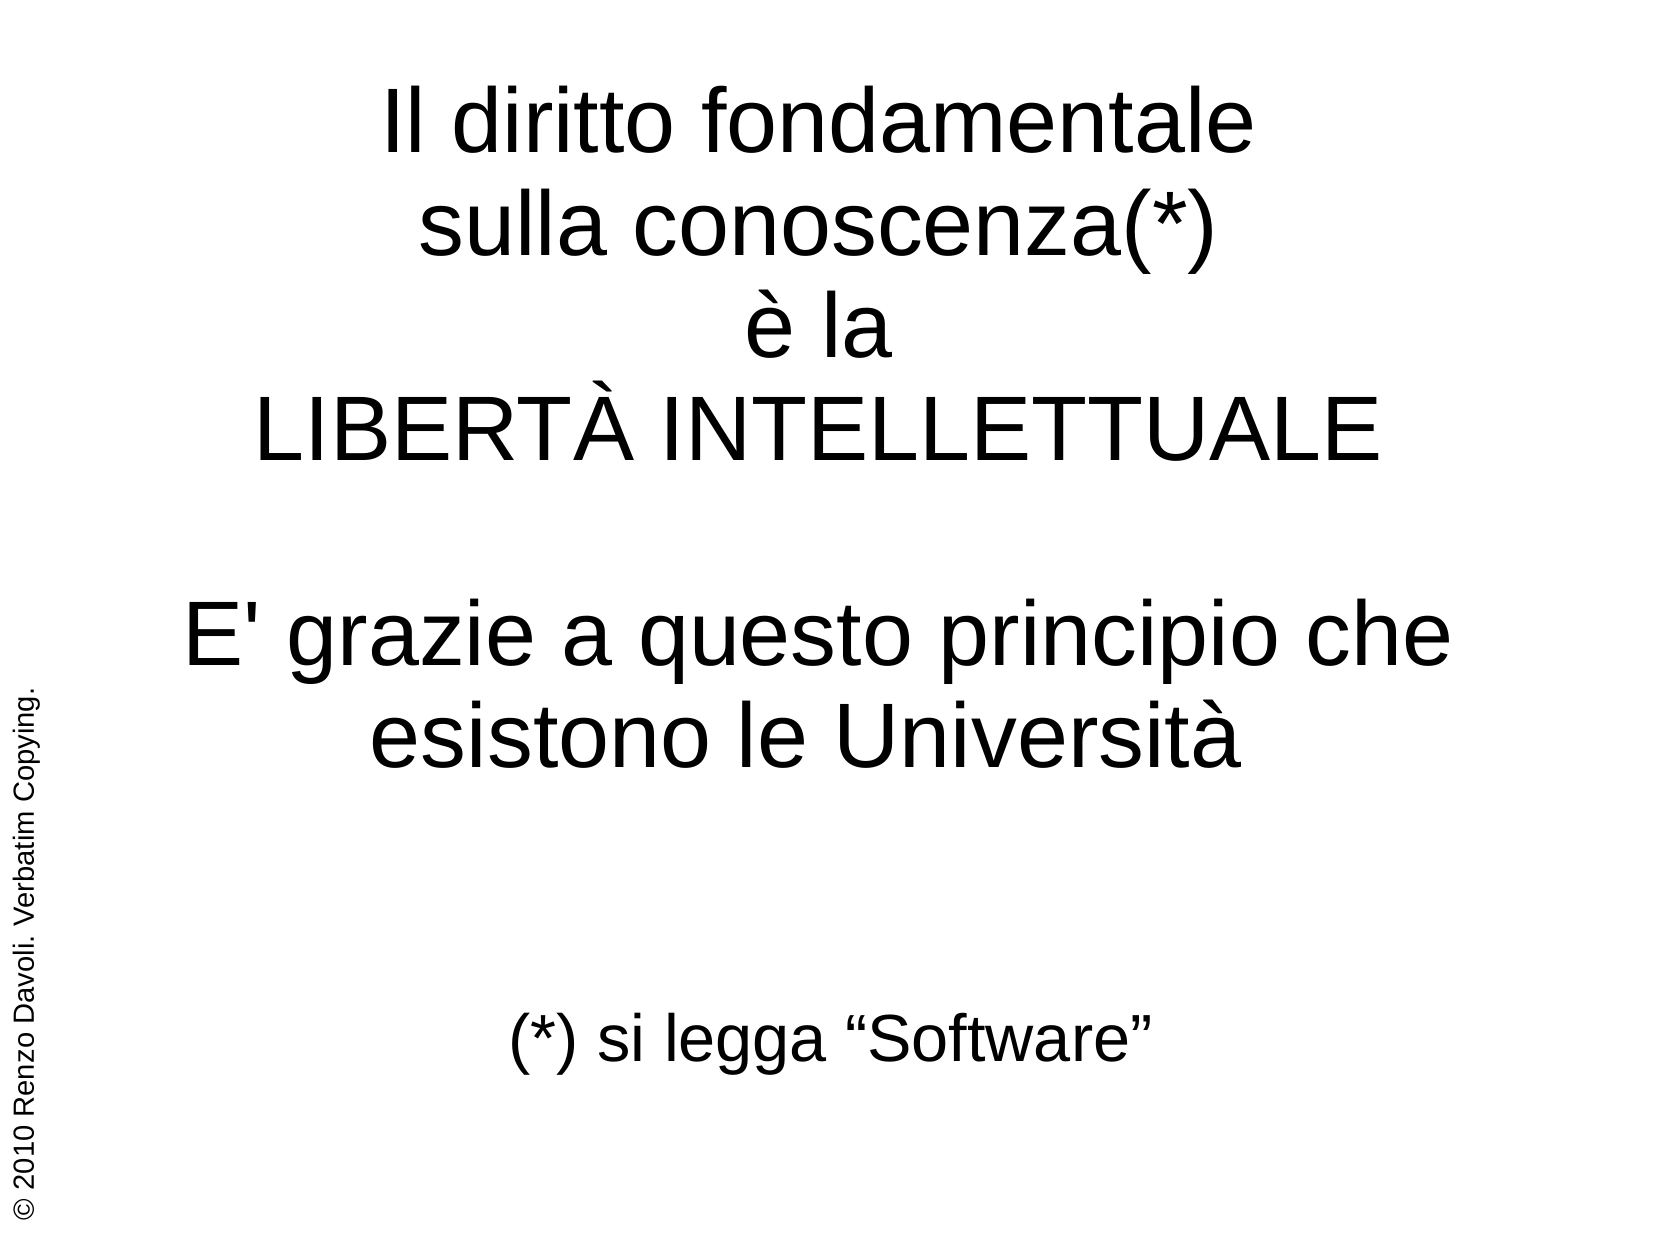

# Il diritto fondamentale sulla conoscenza(*) è la LIBERTÀ INTELLETTUALE E' grazie a questo principio che esistono le Università
(*) si legga “Software”